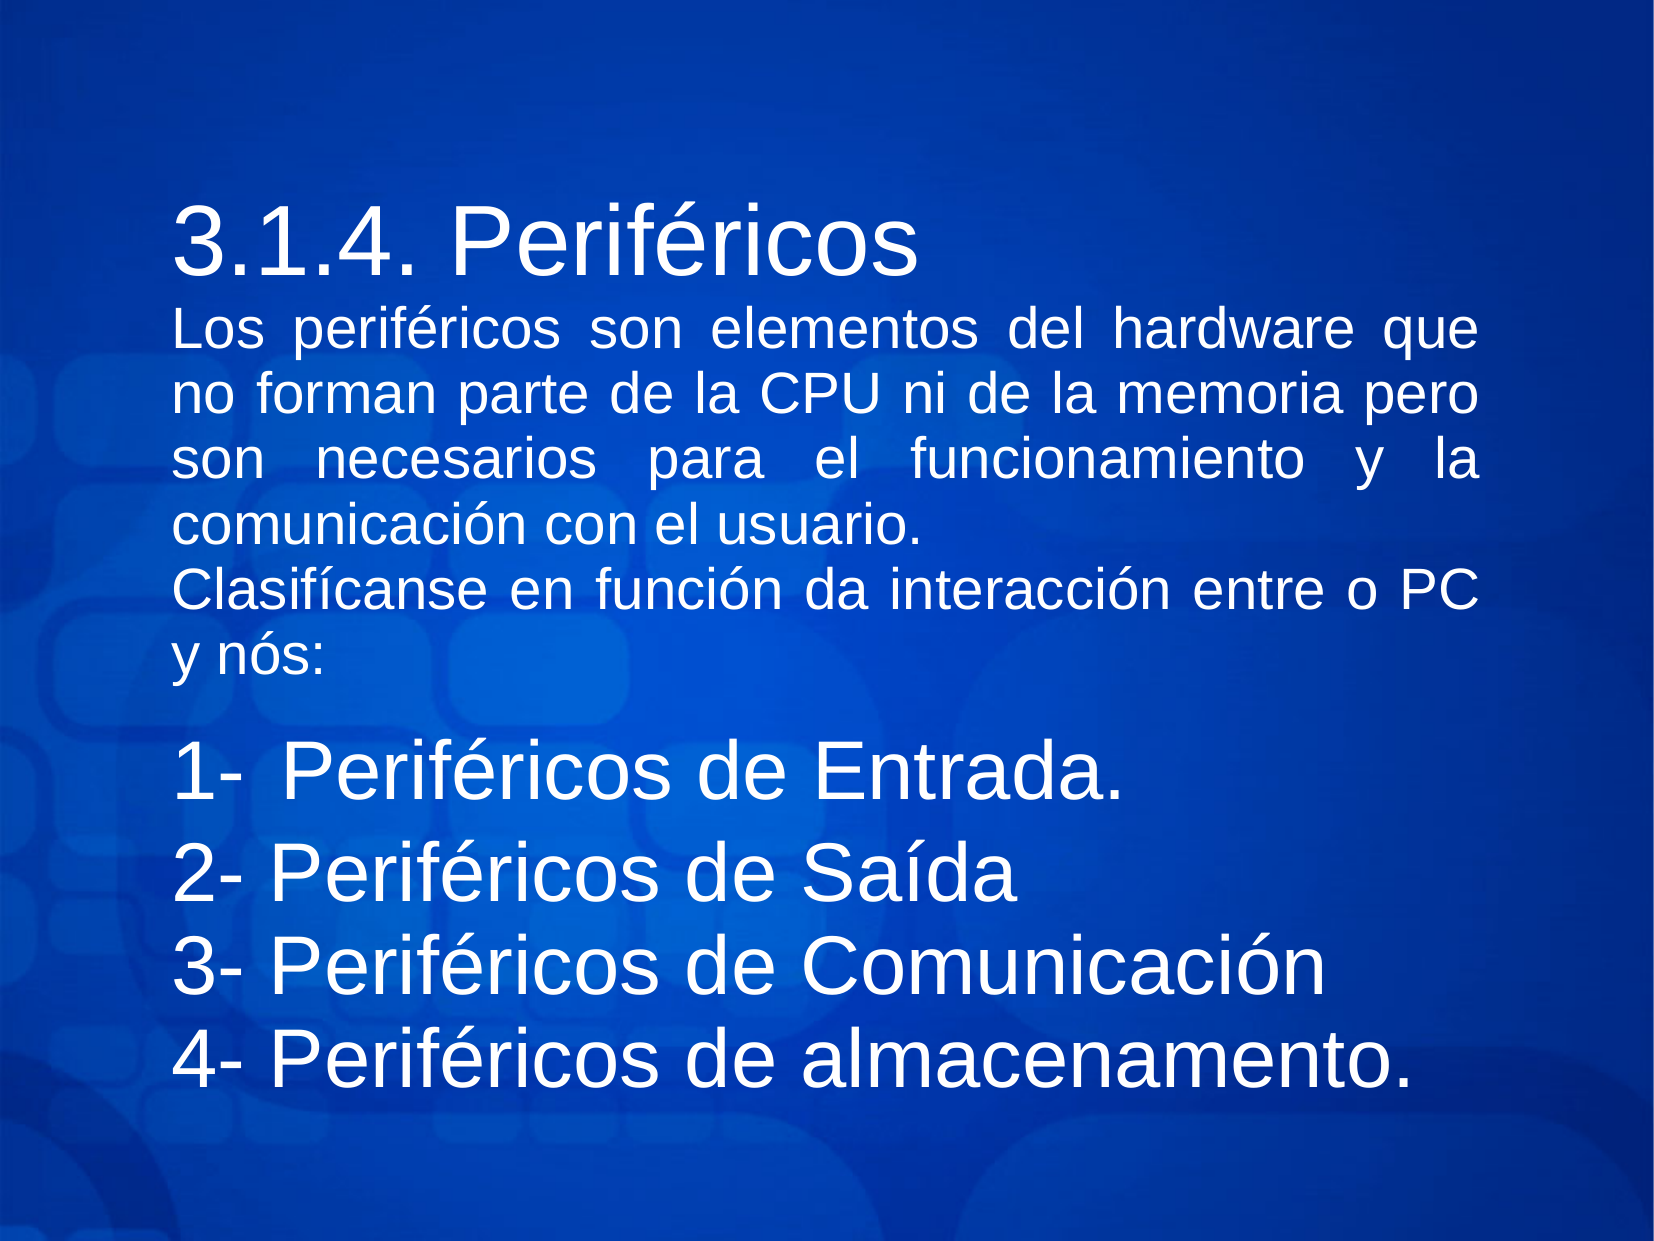

3.1.4. Periféricos
Los periféricos son elementos del hardware que no forman parte de la CPU ni de la memoria pero son necesarios para el funcionamiento y la comunicación con el usuario.
Clasifícanse en función da interacción entre o PC y nós:
1- Periféricos de Entrada.
2- Periféricos de Saída
3- Periféricos de Comunicación
4- Periféricos de almacenamento.